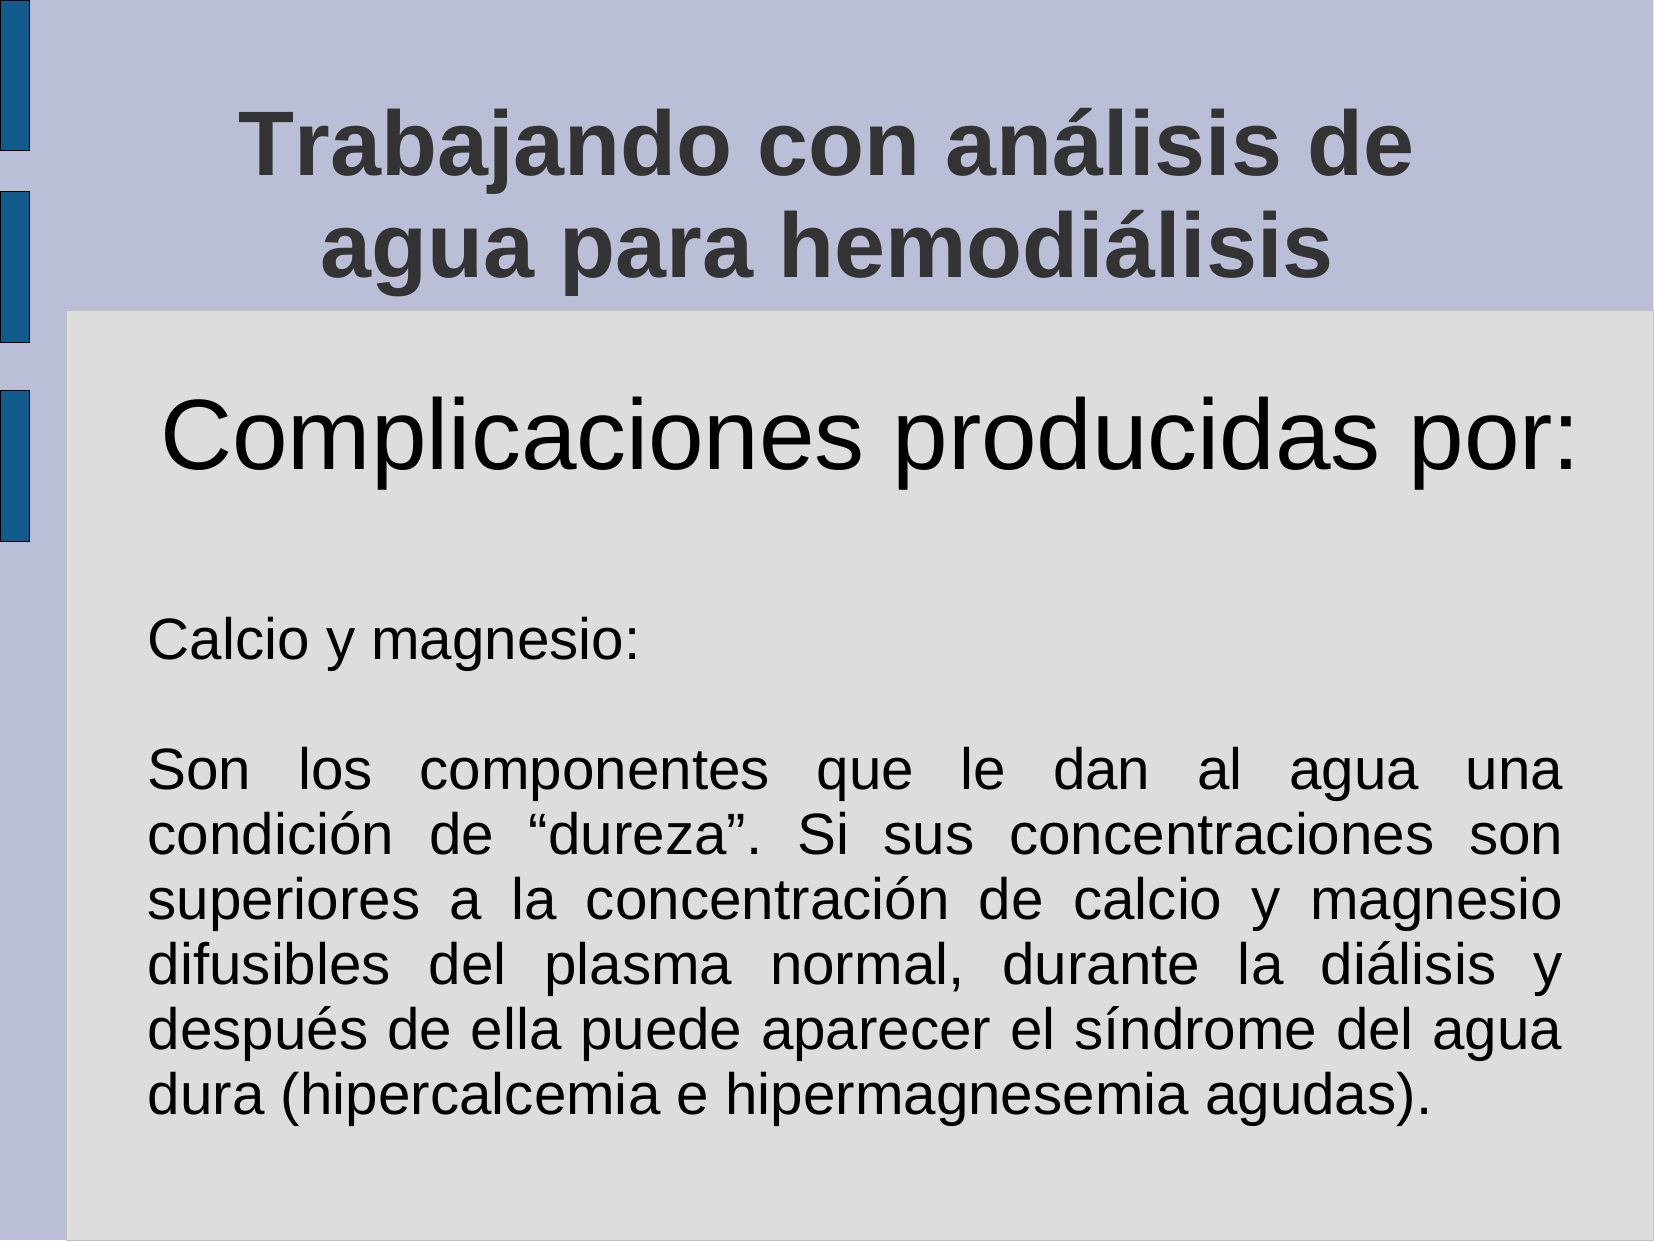

# Trabajando con análisis de agua para hemodiálisis
Complicaciones producidas por:
Calcio y magnesio:
Son los componentes que le dan al agua una condición de “dureza”. Si sus concentraciones son superiores a la concentración de calcio y magnesio difusibles del plasma normal, durante la diálisis y después de ella puede aparecer el síndrome del agua dura (hipercalcemia e hipermagnesemia agudas).